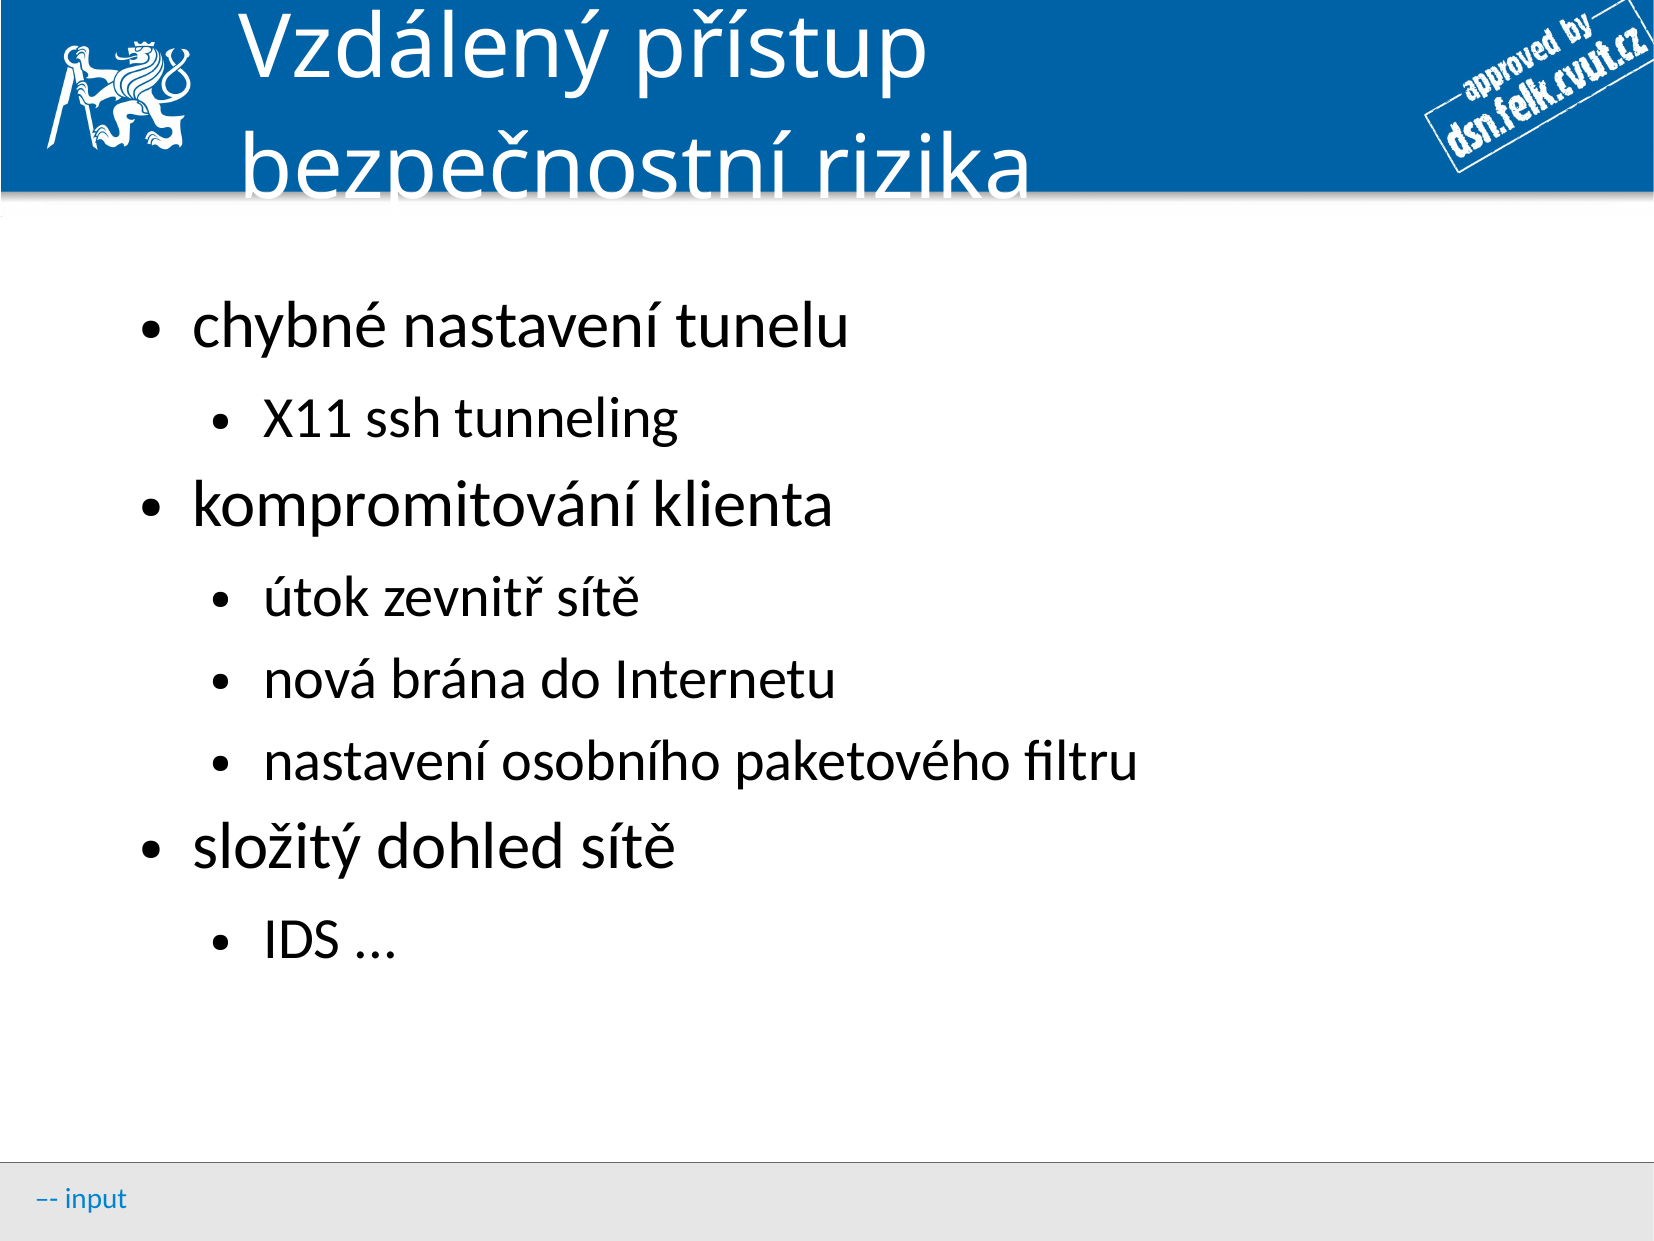

# Vzdálený přístup bezpečnostní rizika
chybné nastavení tunelu
X11 ssh tunneling
kompromitování klienta
útok zevnitř sítě
nová brána do Internetu
nastavení osobního paketového filtru
složitý dohled sítě
IDS ...